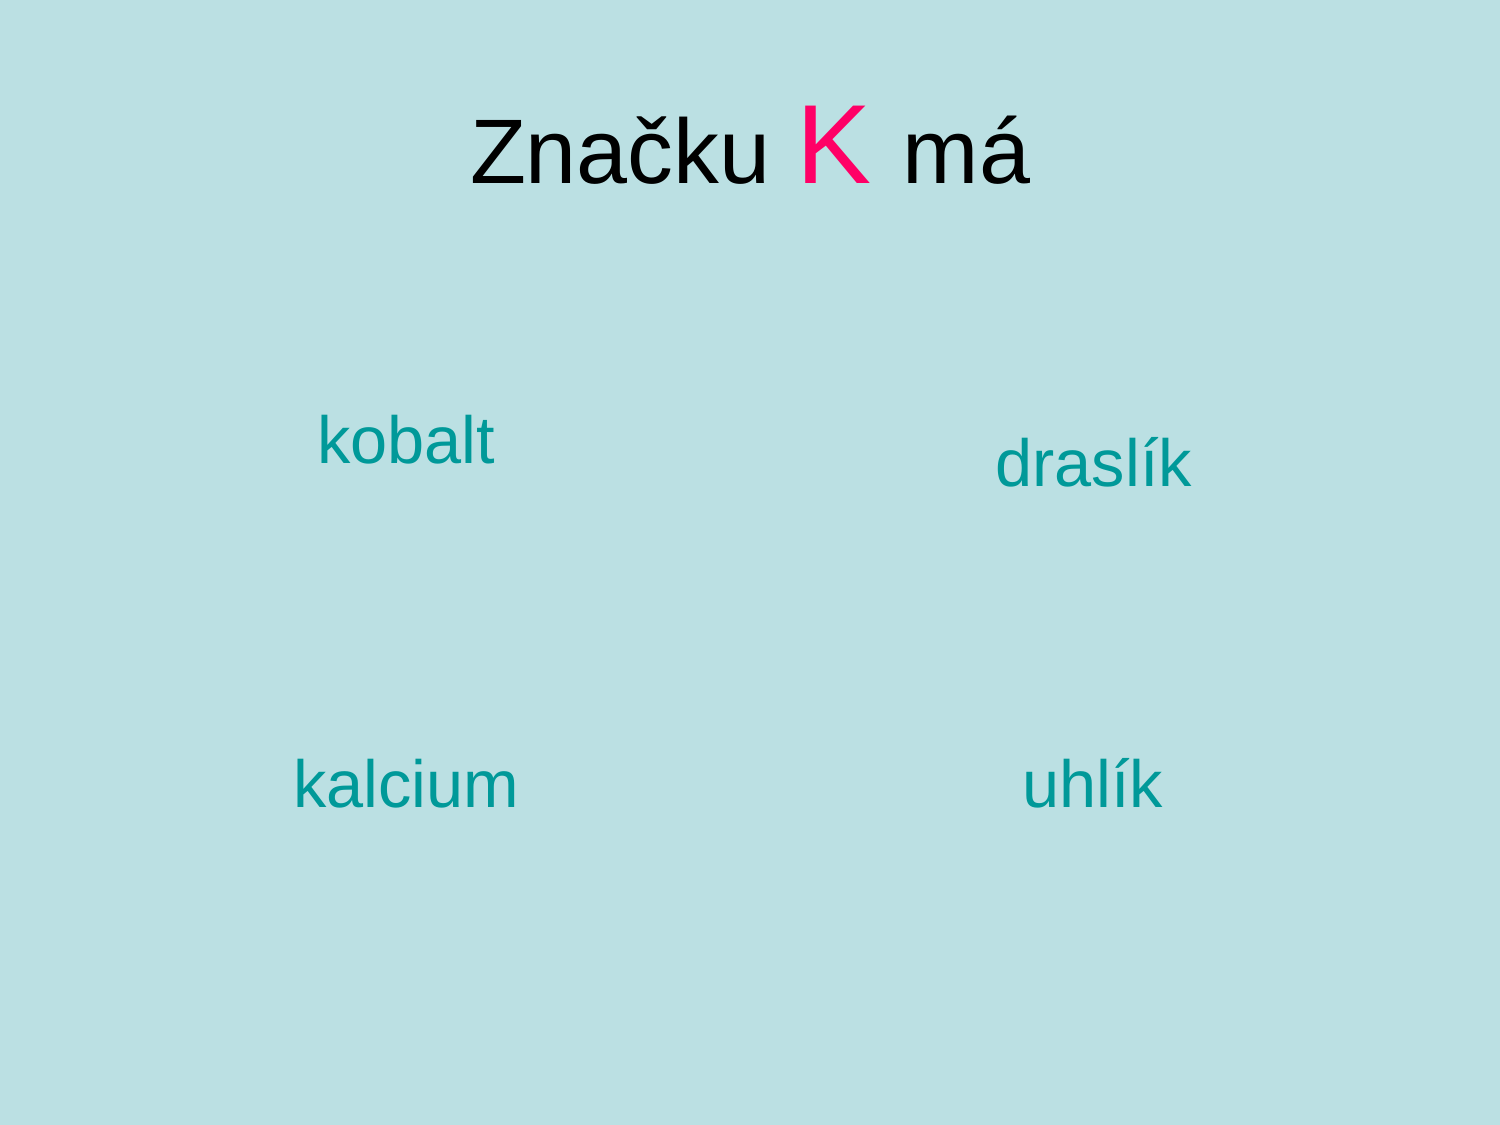

# Značku K má
| kobalt |
| --- |
| draslík |
| --- |
| kalcium |
| --- |
| uhlík |
| --- |